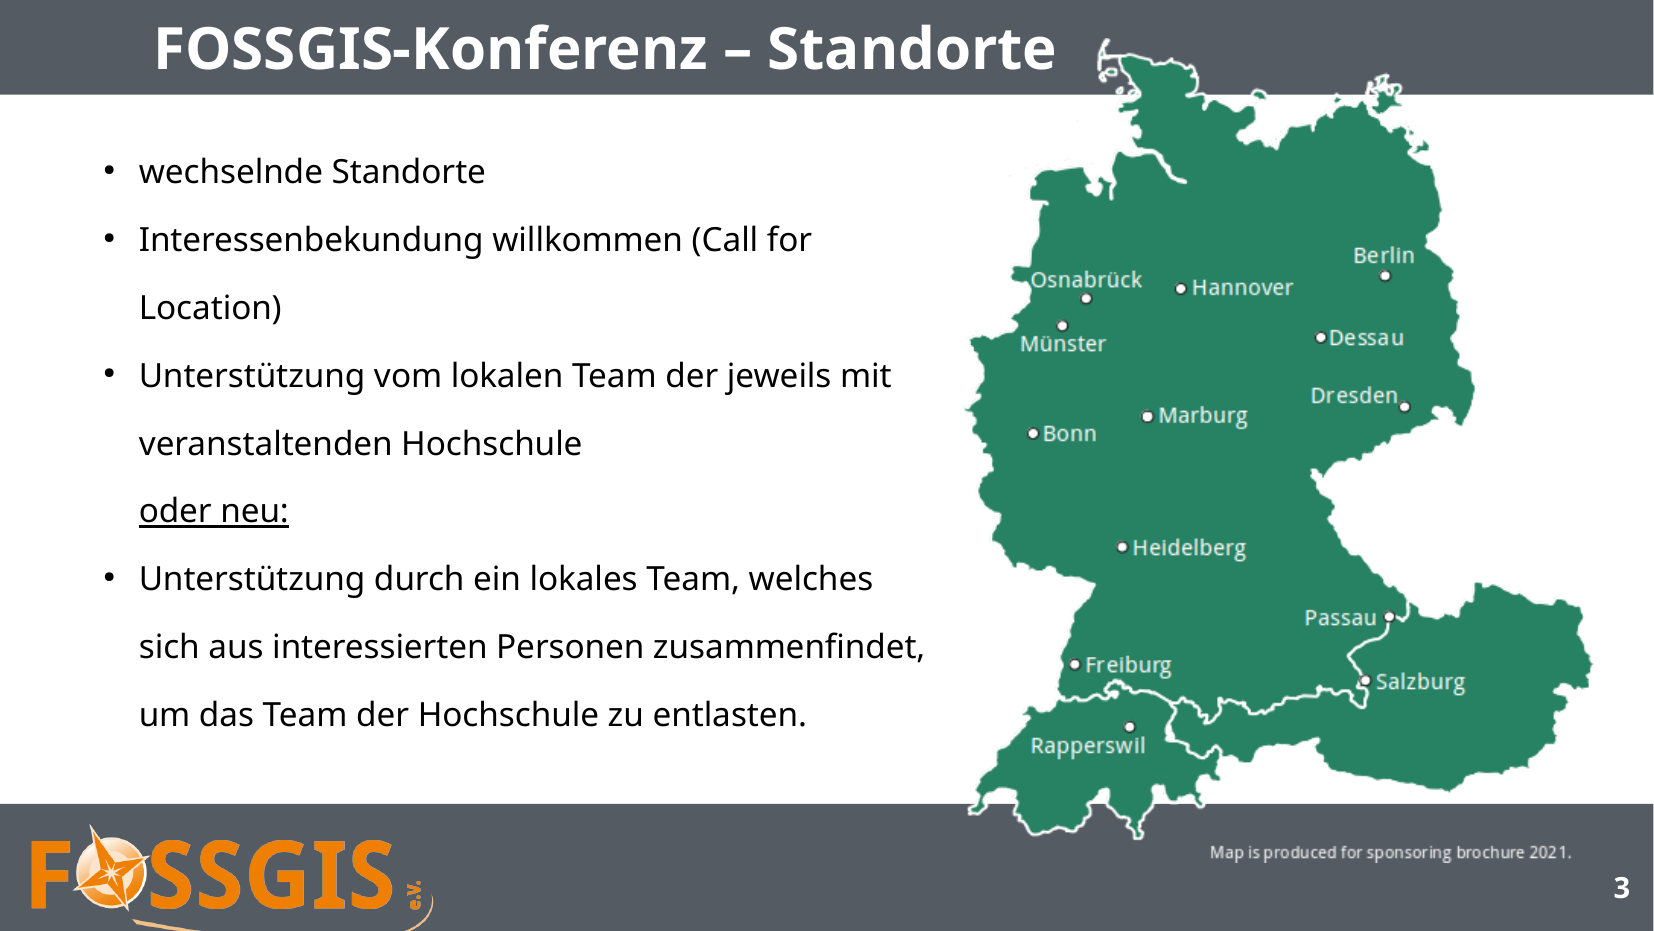

FOSSGIS-Konferenz – Standorte
wechselnde Standorte
Interessenbekundung willkommen (Call for Location)
Unterstützung vom lokalen Team der jeweils mit veranstaltenden Hochschule
oder neu:
Unterstützung durch ein lokales Team, welches sich aus interessierten Personen zusammenfindet, um das Team der Hochschule zu entlasten.
#